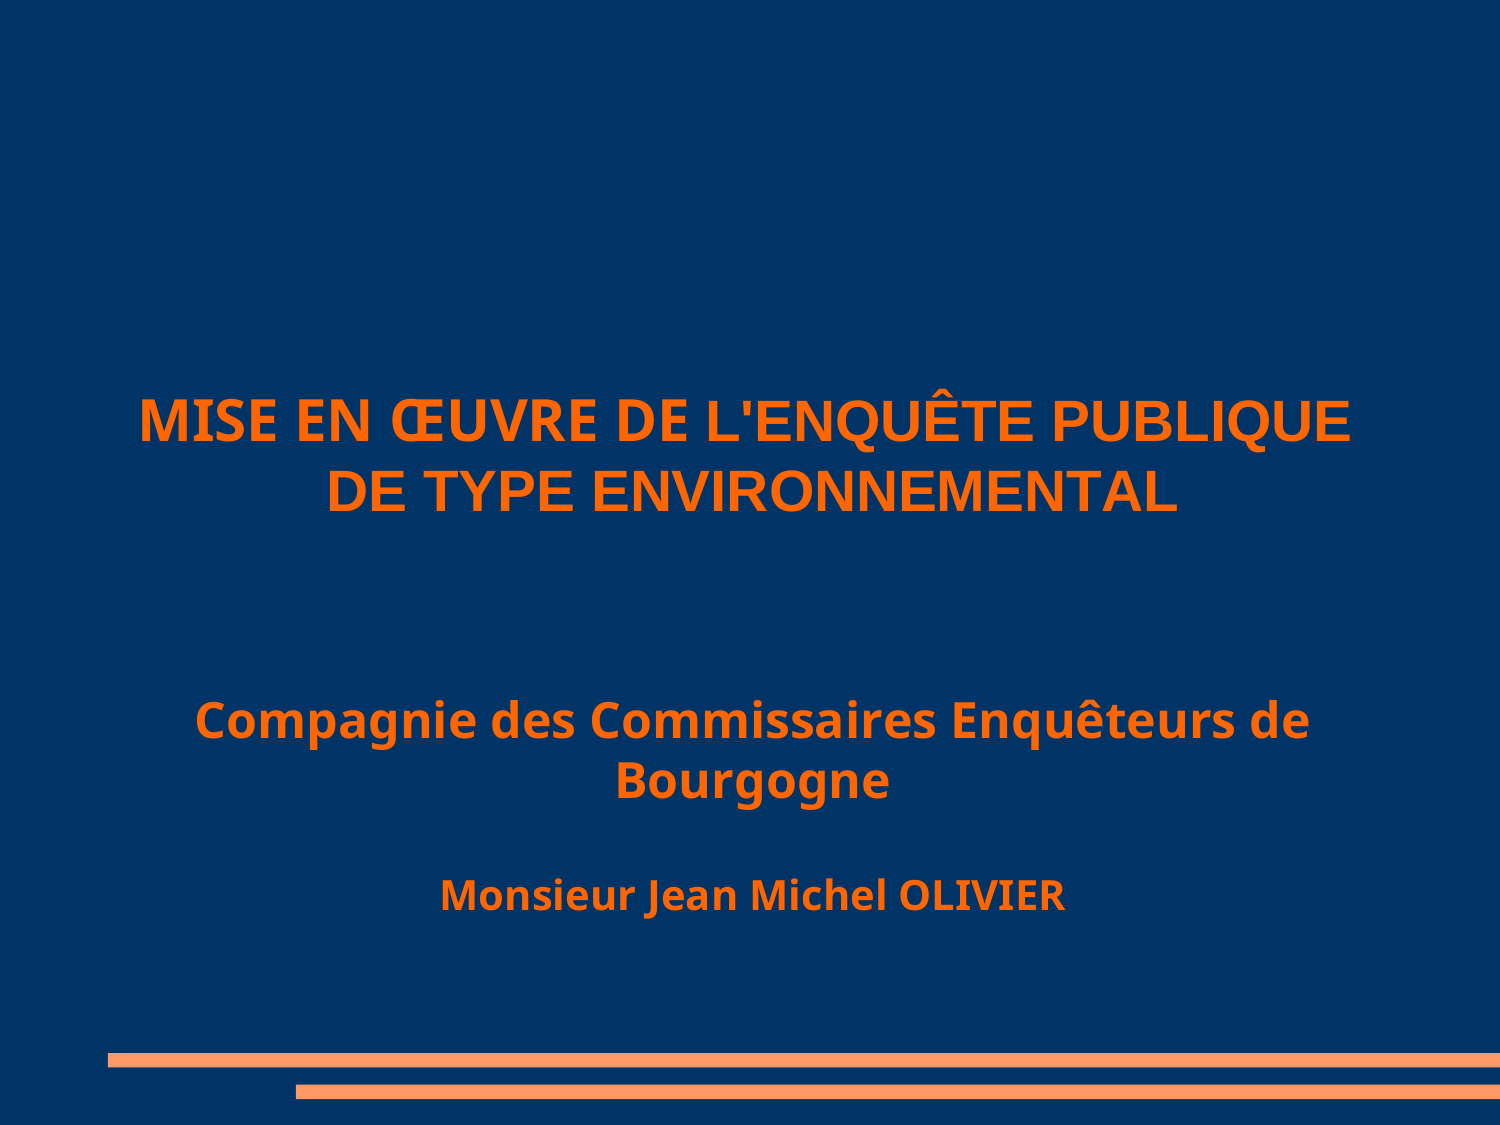

# MISE EN ŒUVRE DE L'ENQUÊTE PUBLIQUE DE TYPE ENVIRONNEMENTAL Compagnie des Commissaires Enquêteurs de Bourgogne Monsieur Jean Michel OLIVIER